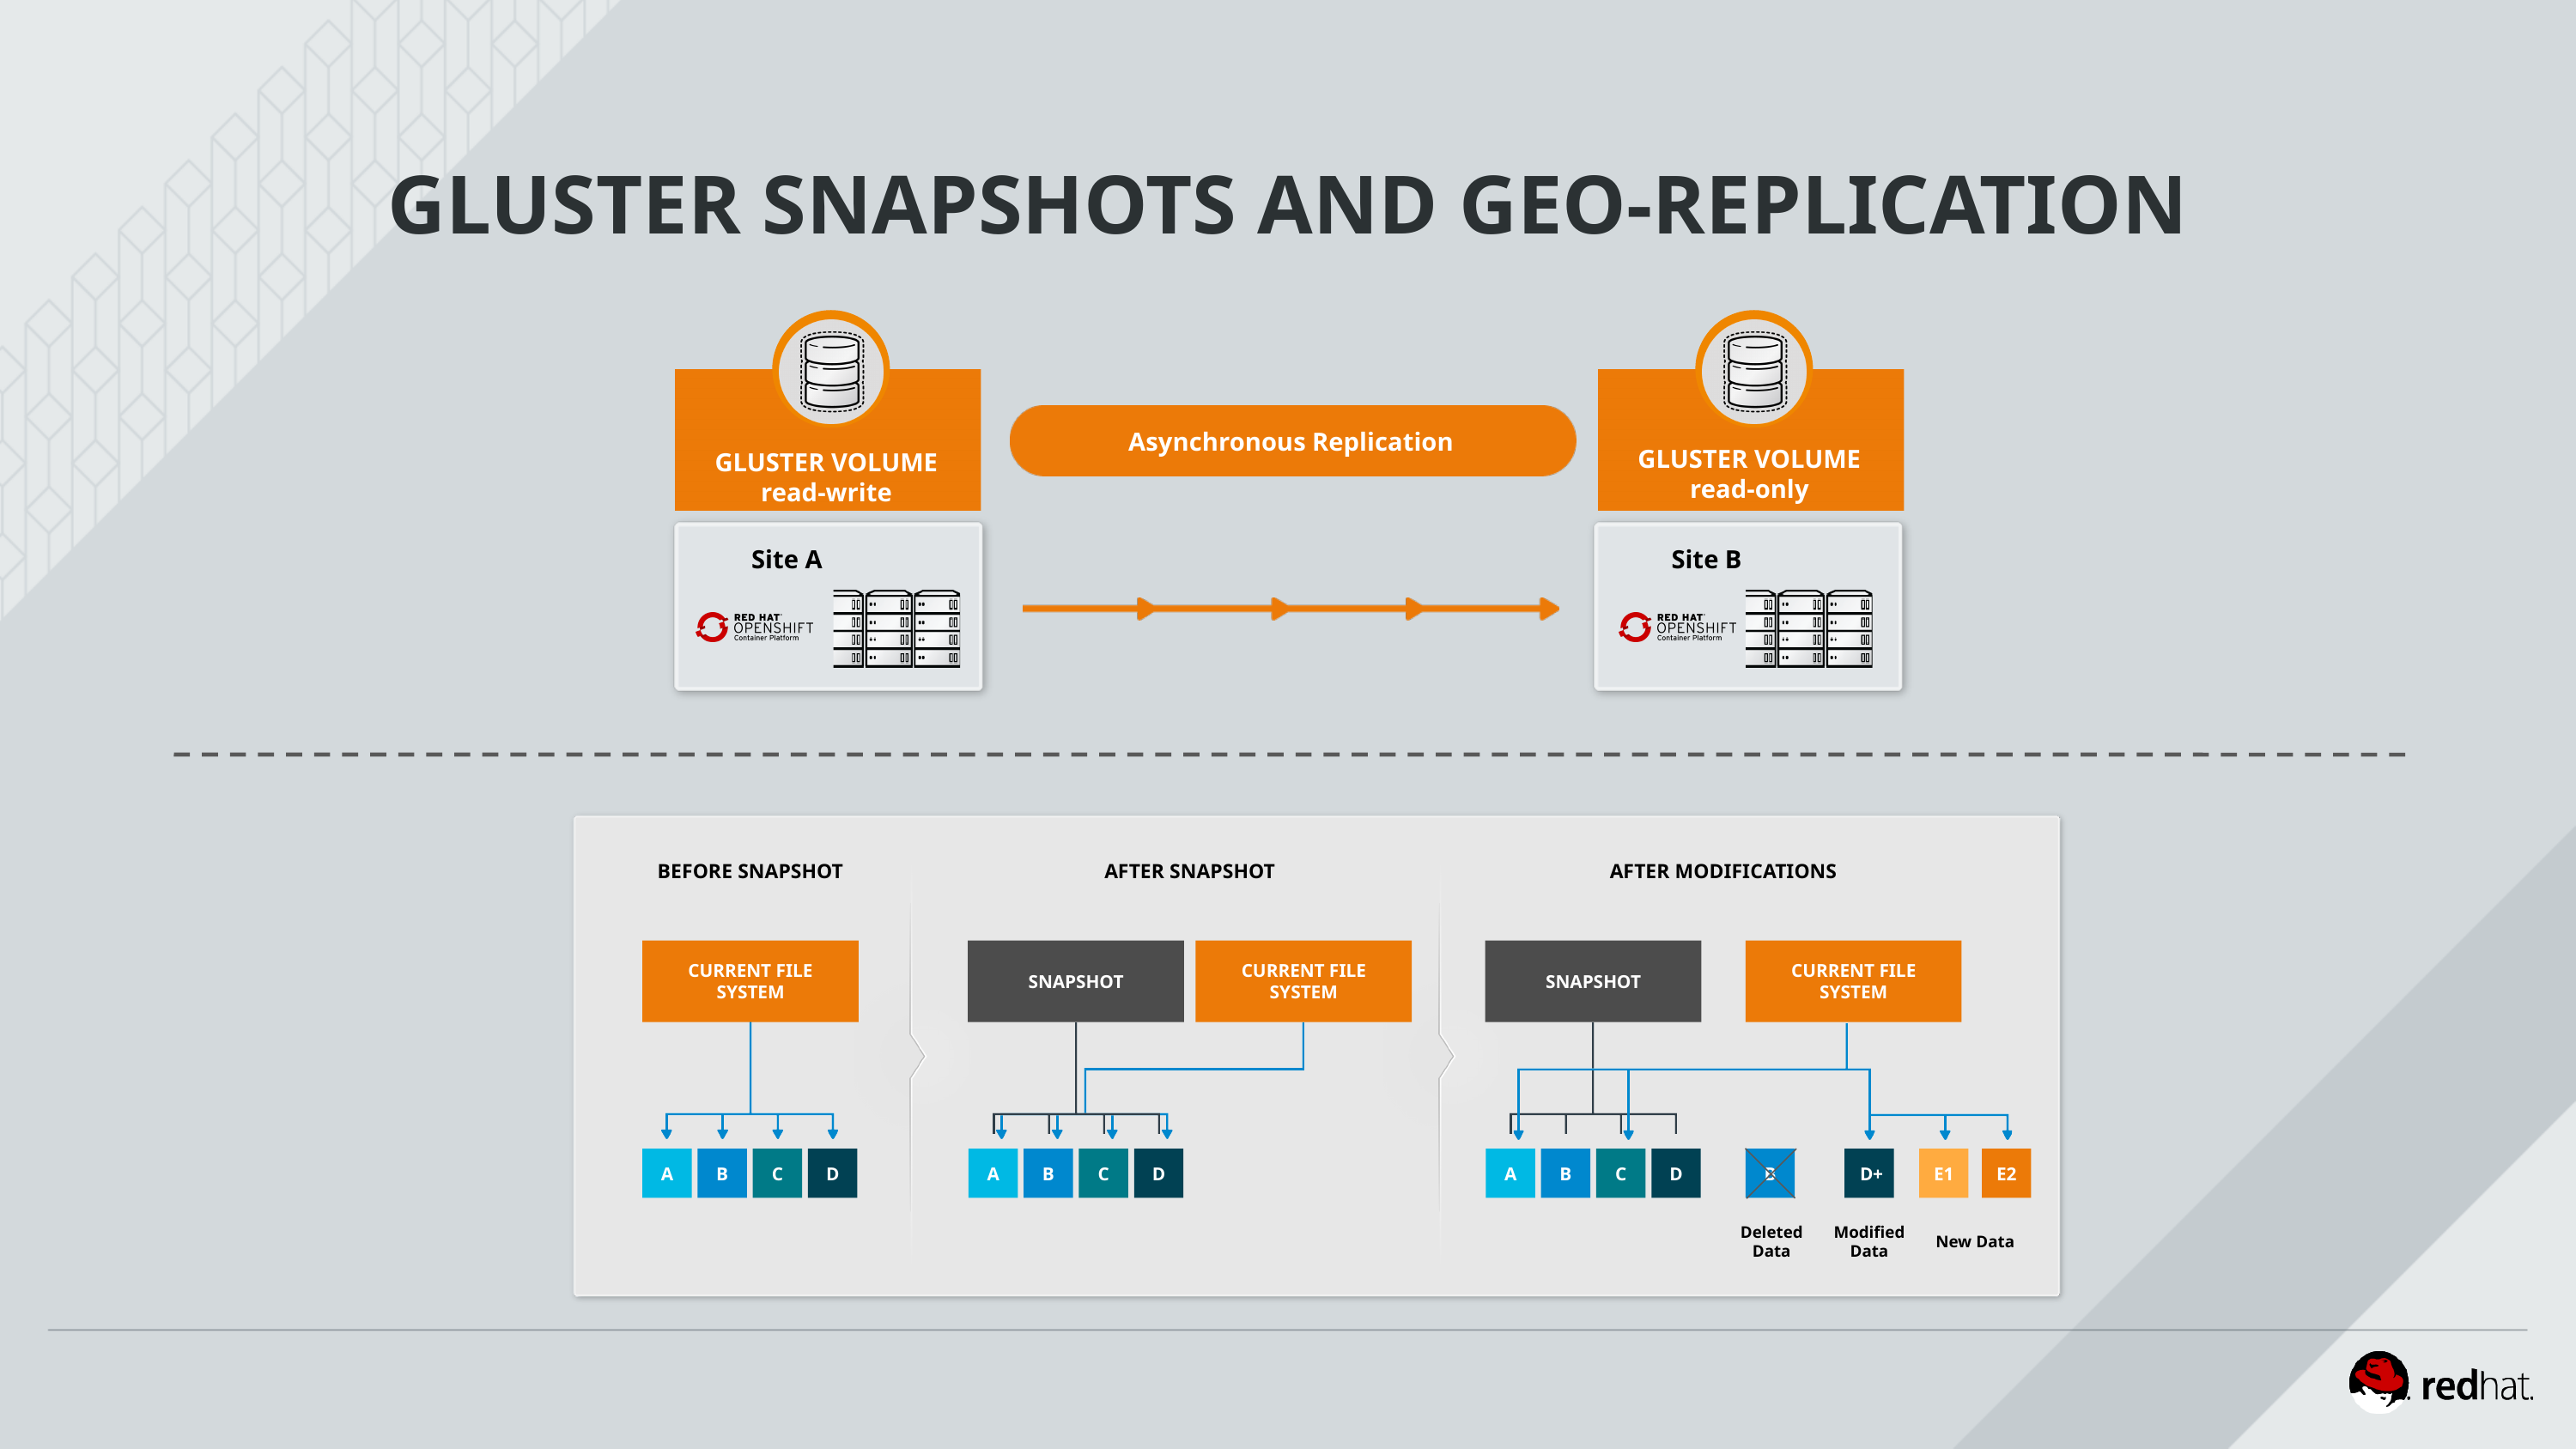

GLUSTER SNAPSHOTS AND GEO-REPLICATION
Asynchronous Replication
GLUSTER VOLUME
read-only
GLUSTER VOLUME
read-write
Site A
Site B
BEFORE SNAPSHOT
AFTER SNAPSHOT
AFTER MODIFICATIONS
CURRENT FILE SYSTEM
SNAPSHOT
CURRENT FILE SYSTEM
SNAPSHOT
CURRENT FILE SYSTEM
A
B
C
D
A
B
C
D
A
B
C
D
B
D+
E1
E2
Deleted
Data
Modified
Data
New Data